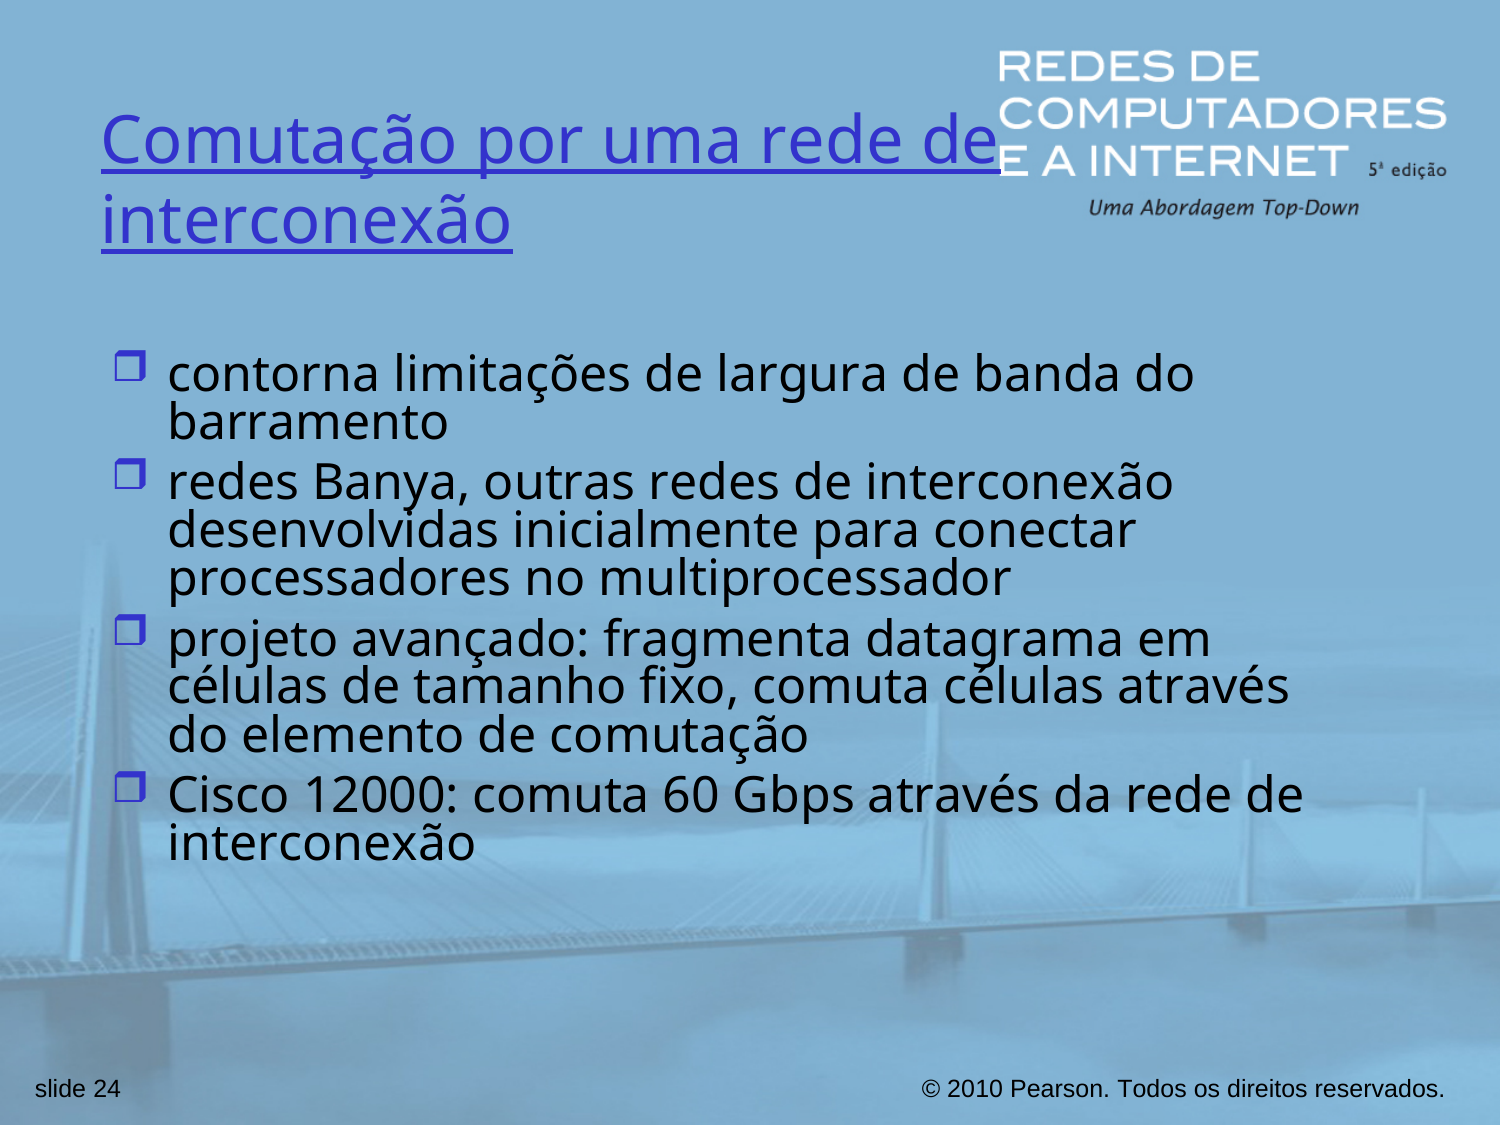

# Comutação por uma rede de interconexão
contorna limitações de largura de banda do barramento
redes Banya, outras redes de interconexão desenvolvidas inicialmente para conectar processadores no multiprocessador
projeto avançado: fragmenta datagrama em células de tamanho fixo, comuta células através do elemento de comutação
Cisco 12000: comuta 60 Gbps através da rede de interconexão